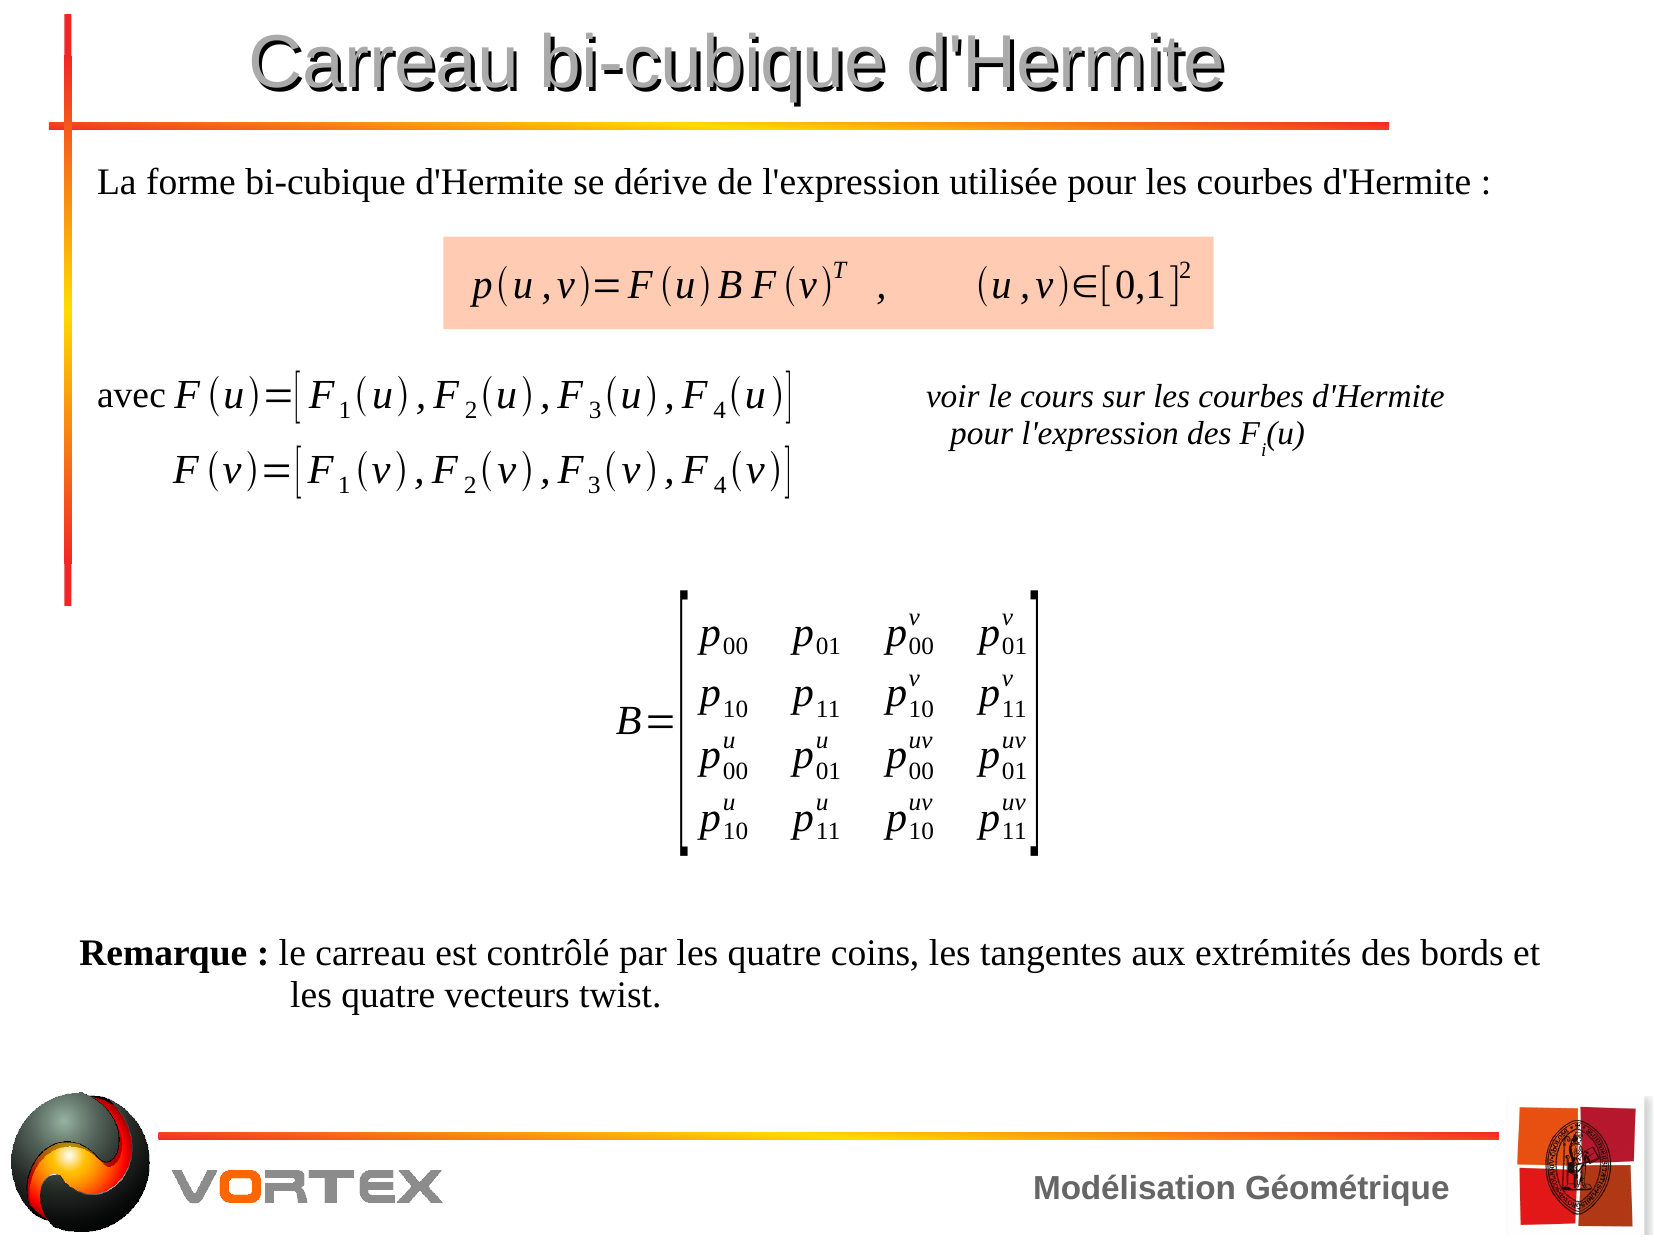

# Carreau bi-cubique d'Hermite
La forme bi-cubique d'Hermite se dérive de l'expression utilisée pour les courbes d'Hermite :
avec voir le cours sur les courbes d'Hermite pour l'expression des Fi(u)
Remarque : le carreau est contrôlé par les quatre coins, les tangentes aux extrémités des bords et les quatre vecteurs twist.